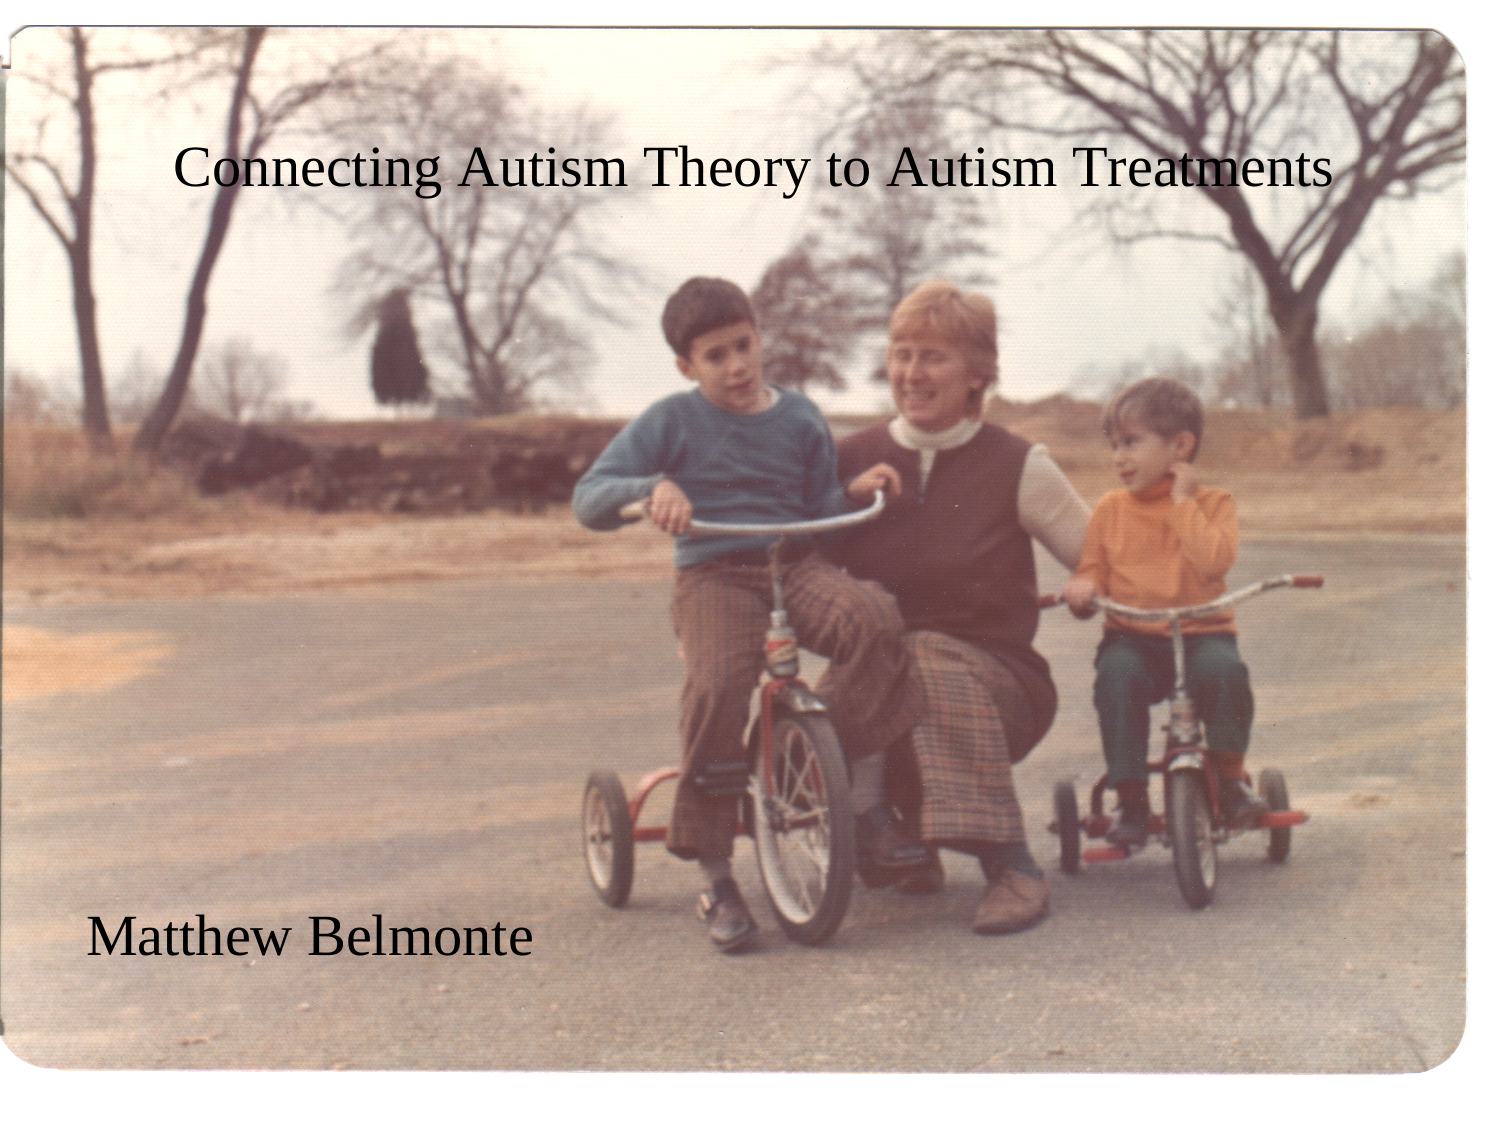

# Connecting Autism Theory to Autism Treatments
Matthew Belmonte